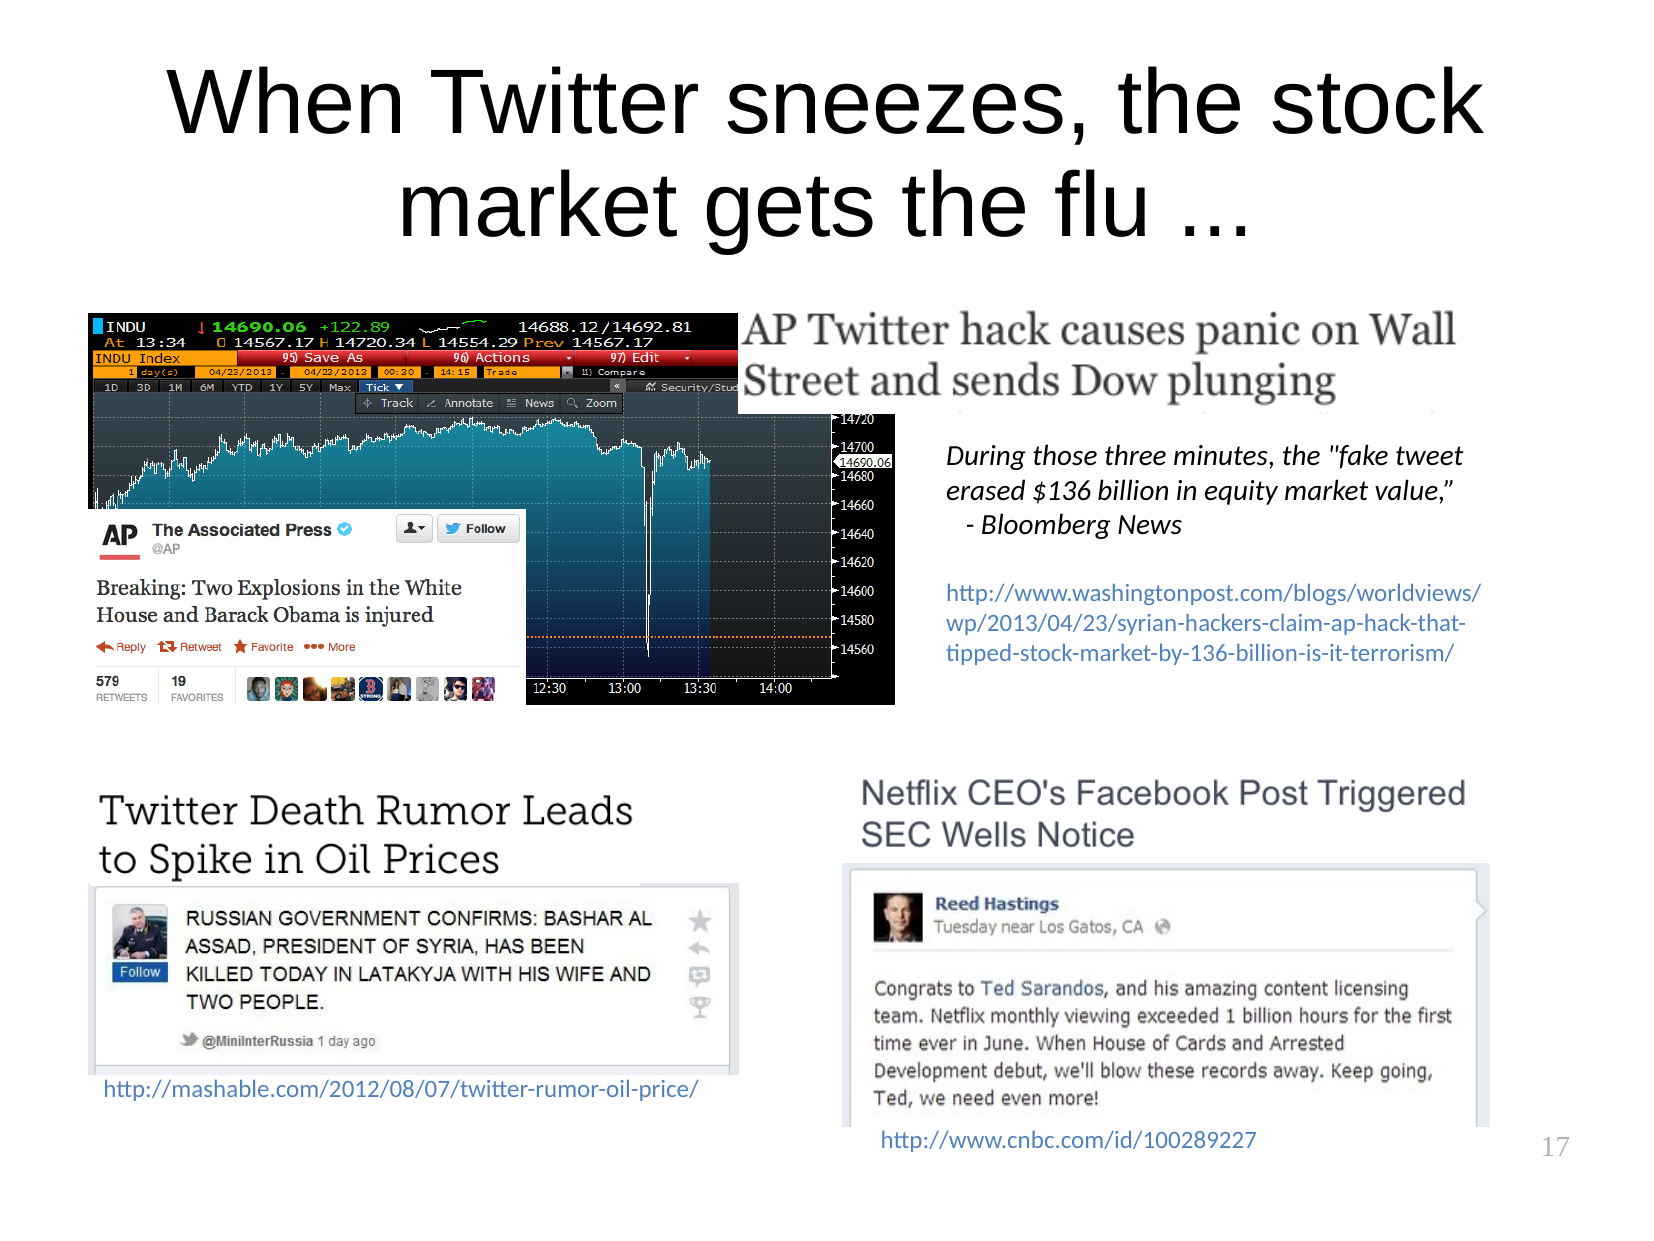

# When Twitter sneezes, the stock market gets the flu ...
During those three minutes, the "fake tweet erased $136 billion in equity market value,”
 - Bloomberg News
http://www.washingtonpost.com/blogs/worldviews/wp/2013/04/23/syrian-hackers-claim-ap-hack-that-tipped-stock-market-by-136-billion-is-it-terrorism/
http://mashable.com/2012/08/07/twitter-rumor-oil-price/
http://www.cnbc.com/id/100289227
17